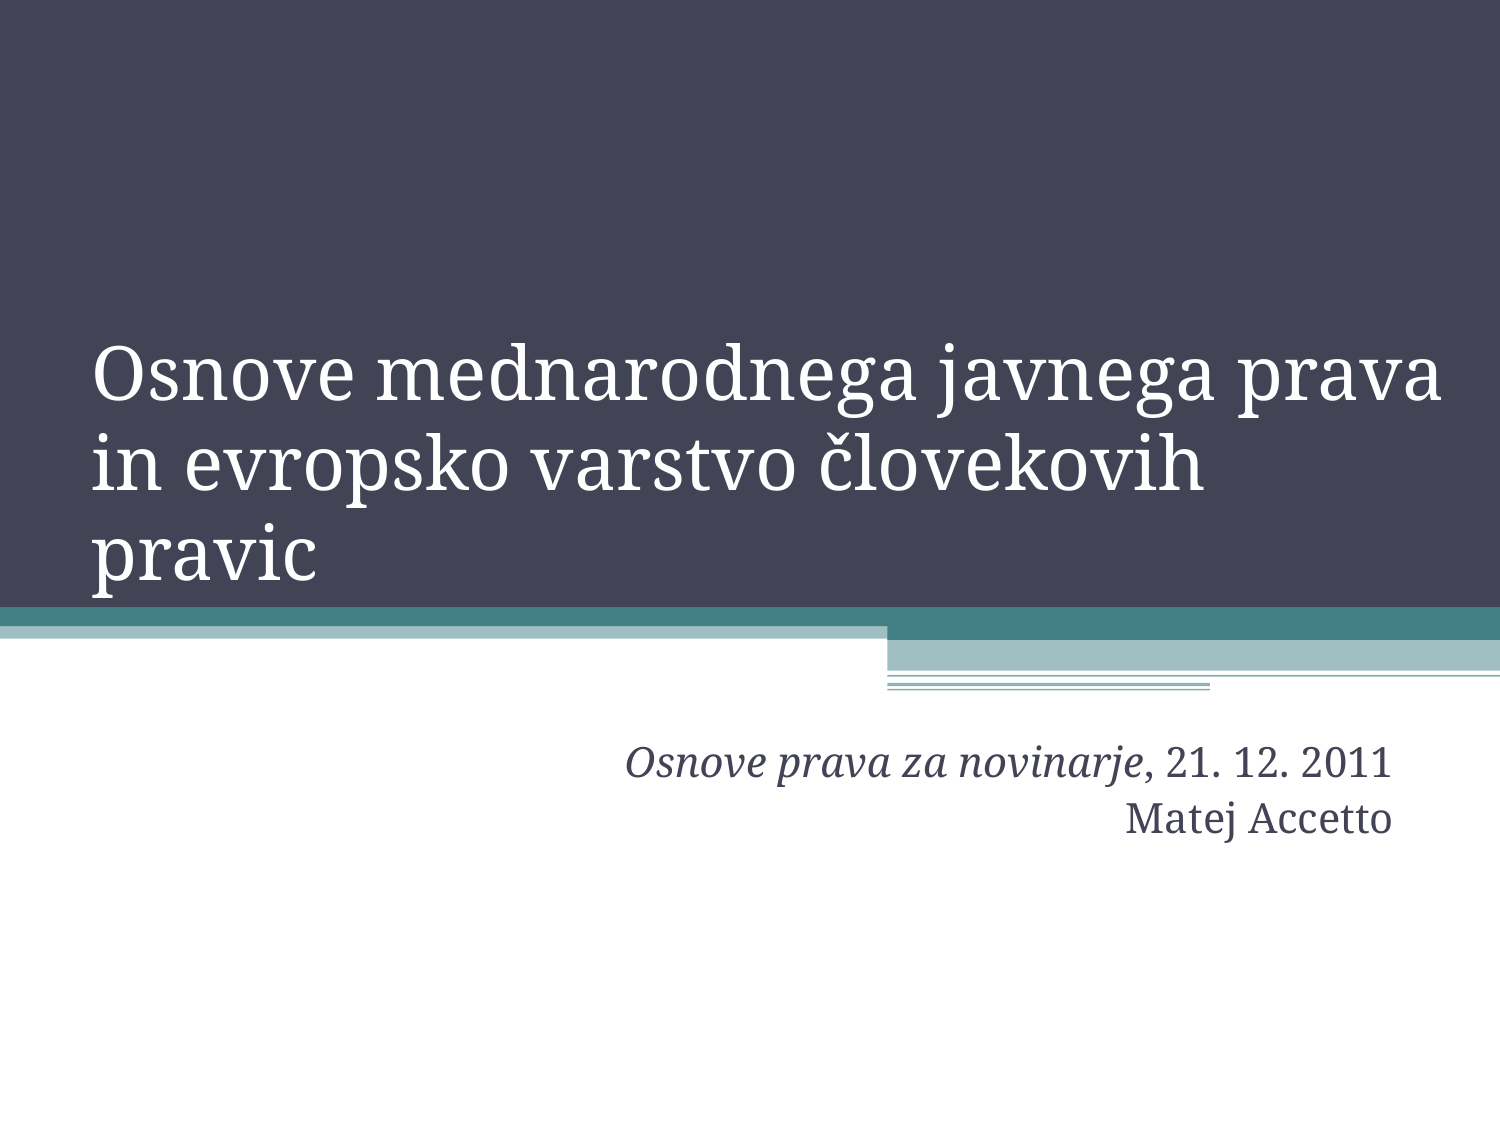

# Osnove mednarodnega javnega prava in evropsko varstvo človekovih pravic
Osnove prava za novinarje, 21. 12. 2011
Matej Accetto